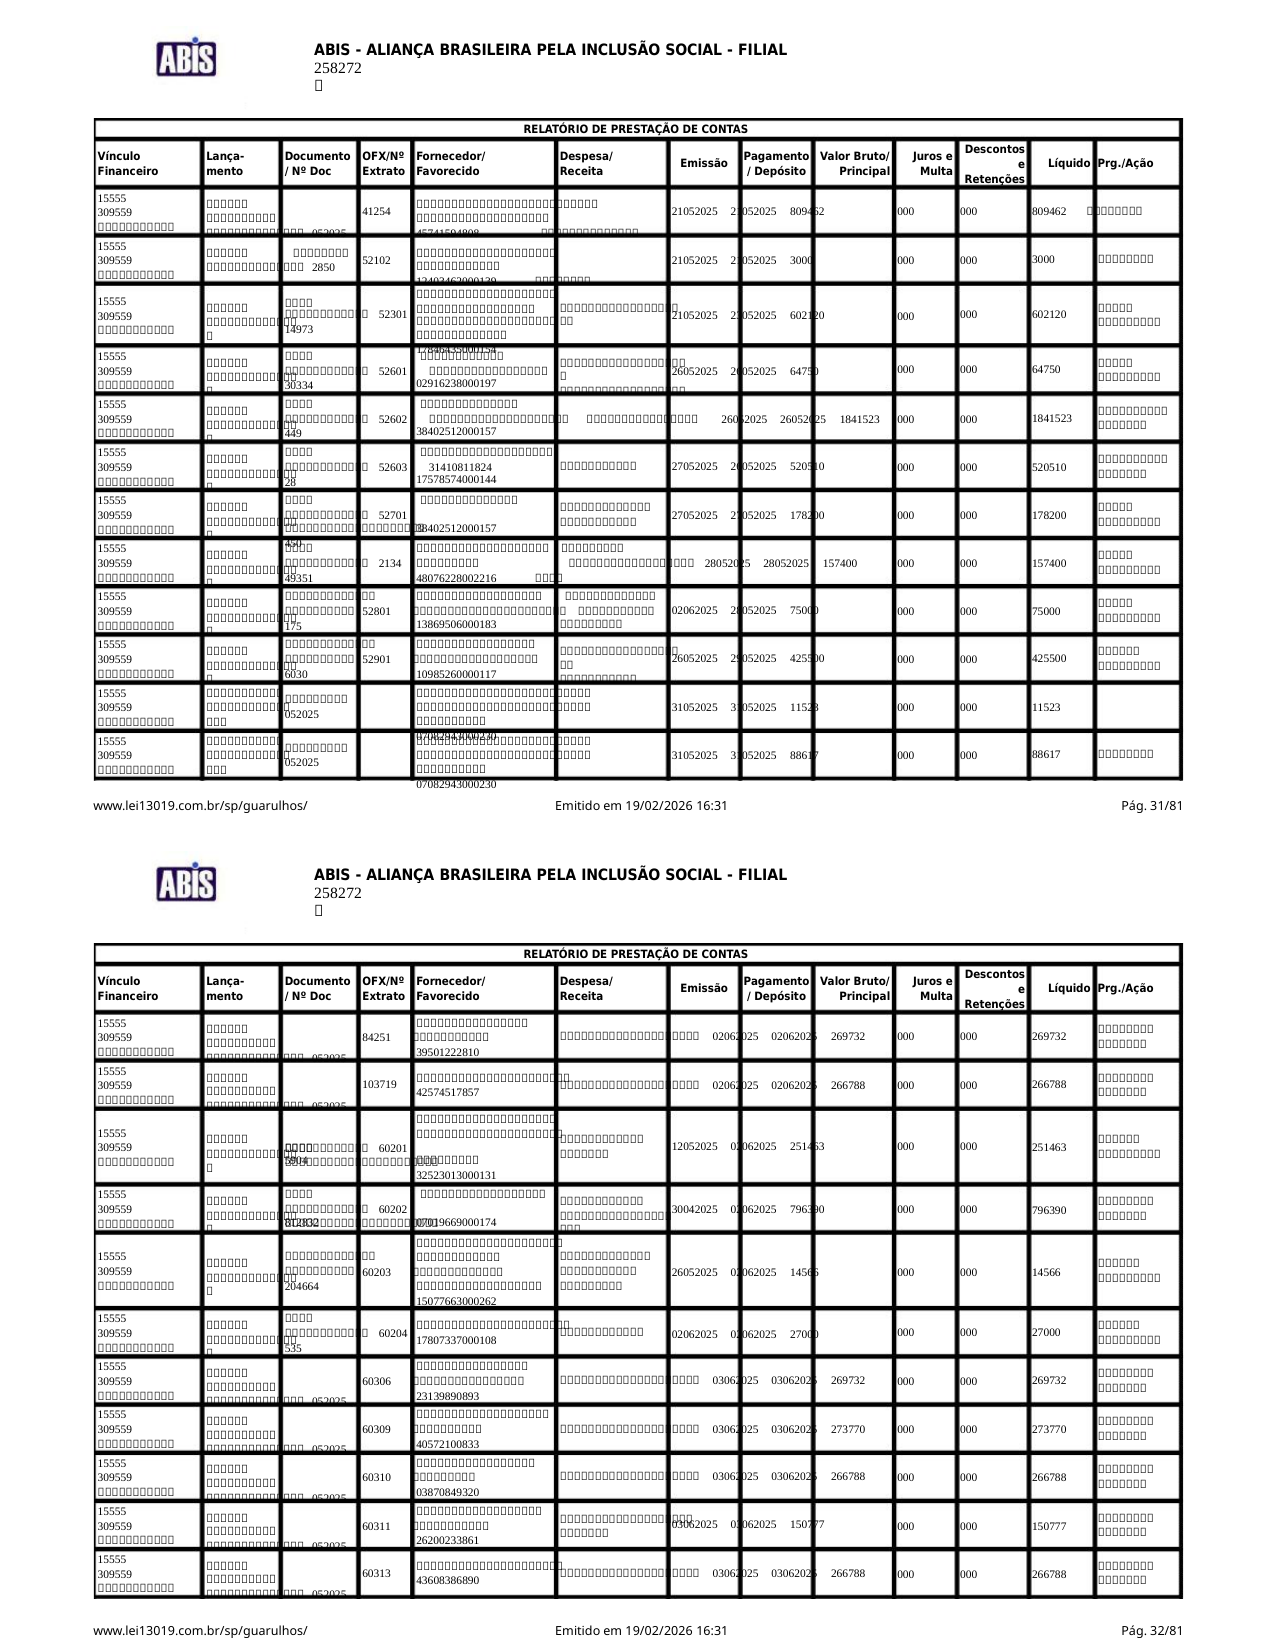

ABIS - ALIANÇA BRASILEIRA PELA INCLUSÃO SOCIAL - FILIAL


RELATÓRIO DE PRESTAÇÃO DE CONTAS
Descontos
e
Retenções
Vínculo
Financeiro
Lança-
mento
Documento
/ Nº Doc
OFX/Nº
Extrato
Fornecedor/
Favorecido
Despesa/
Receita
Pagamento
/ Depósito
Valor Bruto/
Principal
Juros e
Multa
Emissão
Líquido Prg./Ação



 
 
 
 


  
  



 



 
 

 
 














 

  
  


 




 
  






























 
      














 
  






  
  




 
  












 

 
    
 










 
  




  
  
  
  









 
















 










 





www.lei13019.com.br/sp/guarulhos/
Emitido em 19/02/2026 16:31
Pág. 31/81
ABIS - ALIANÇA BRASILEIRA PELA INCLUSÃO SOCIAL - FILIAL


RELATÓRIO DE PRESTAÇÃO DE CONTAS
Descontos
e
Retenções
Vínculo
Financeiro
Lança-
mento
Documento
/ Nº Doc
OFX/Nº
Extrato
Fornecedor/
Favorecido
Despesa/
Receita
Pagamento
/ Depósito
Valor Bruto/
Principal
Juros e
Multa
Emissão
Líquido Prg./Ação




 

 
 


   
   








 
 












  









  
  
  
  












 
  










 



















 

























 

 
 


   
   









 

 
 






 

 
 


   






 

 
 


  



 
 





   
www.lei13019.com.br/sp/guarulhos/
Emitido em 19/02/2026 16:31
Pág. 32/81